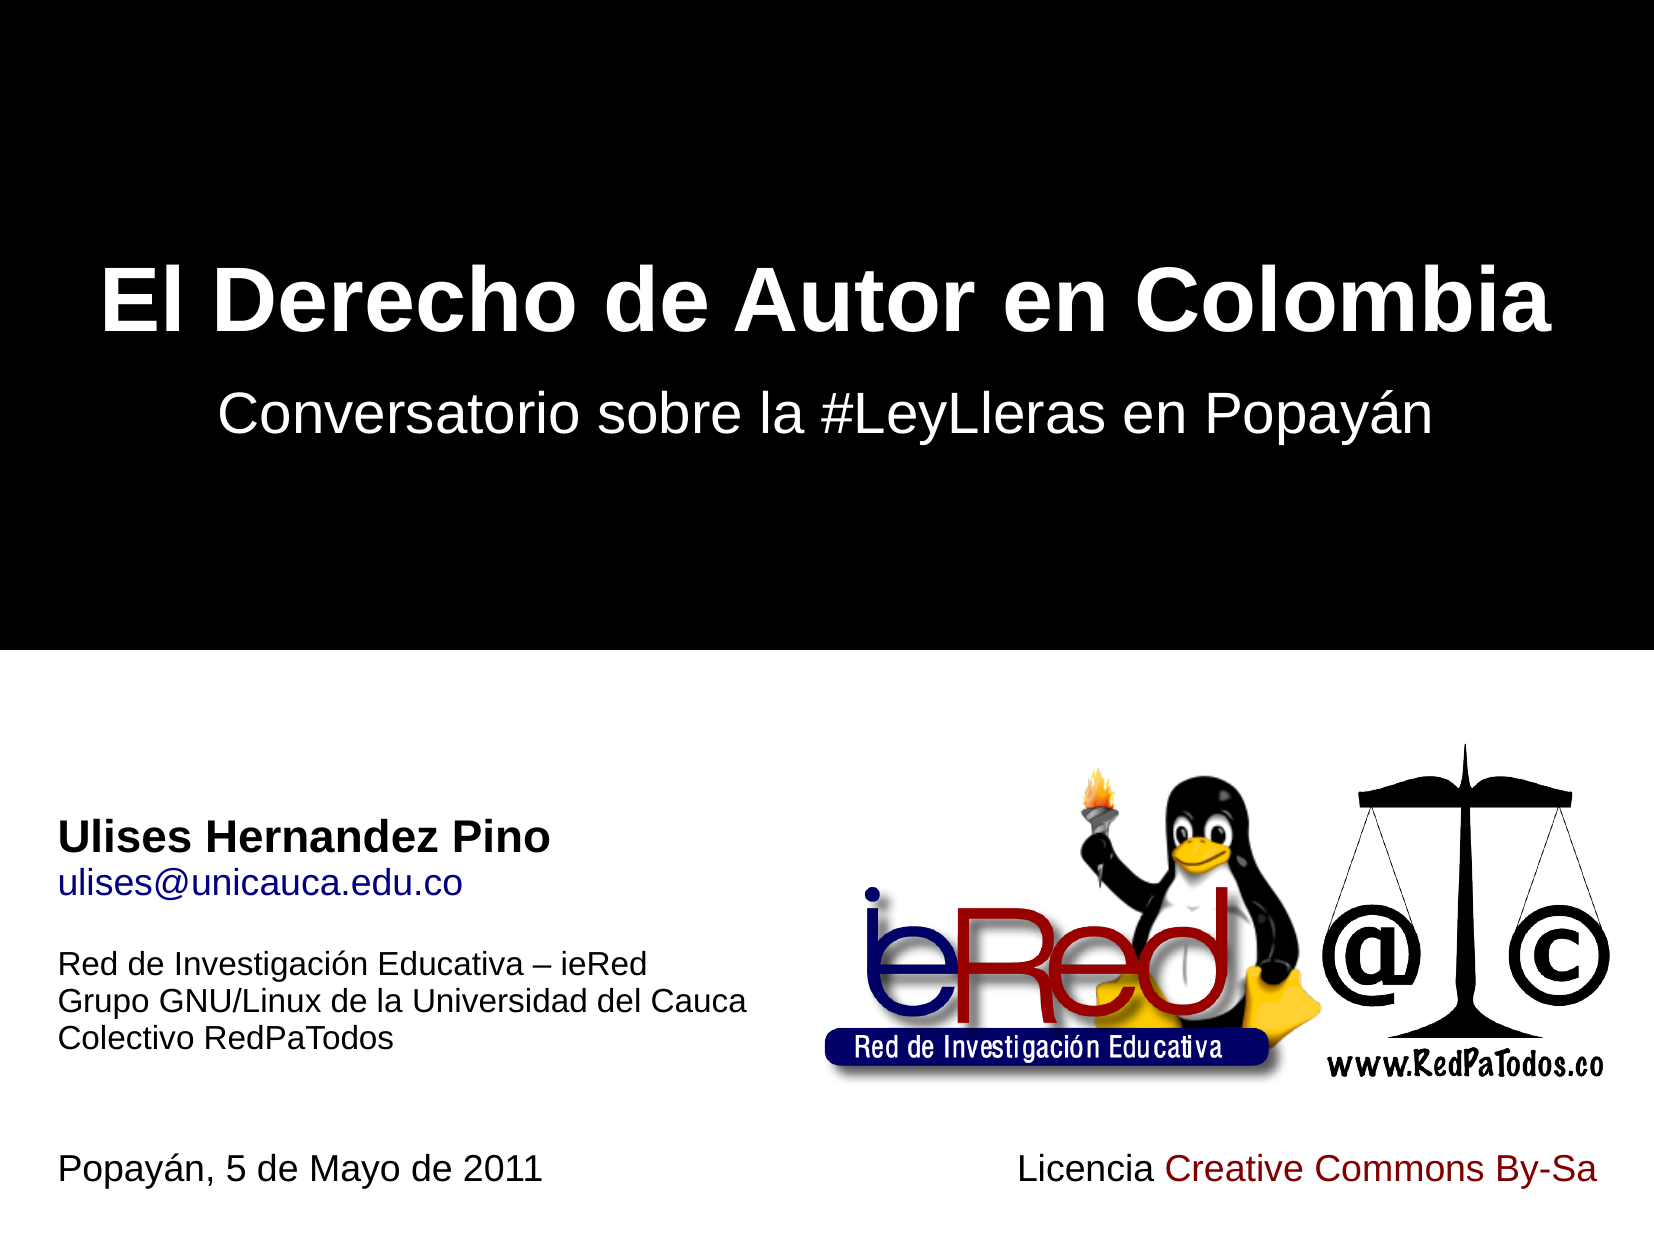

# El Derecho de Autor en Colombia
Conversatorio sobre la #LeyLleras en Popayán
Ulises Hernandez Pino
ulises@unicauca.edu.co
Red de Investigación Educativa – ieRed
Grupo GNU/Linux de la Universidad del Cauca
Colectivo RedPaTodos
Popayán, 5 de Mayo de 2011
Licencia Creative Commons By-Sa
1